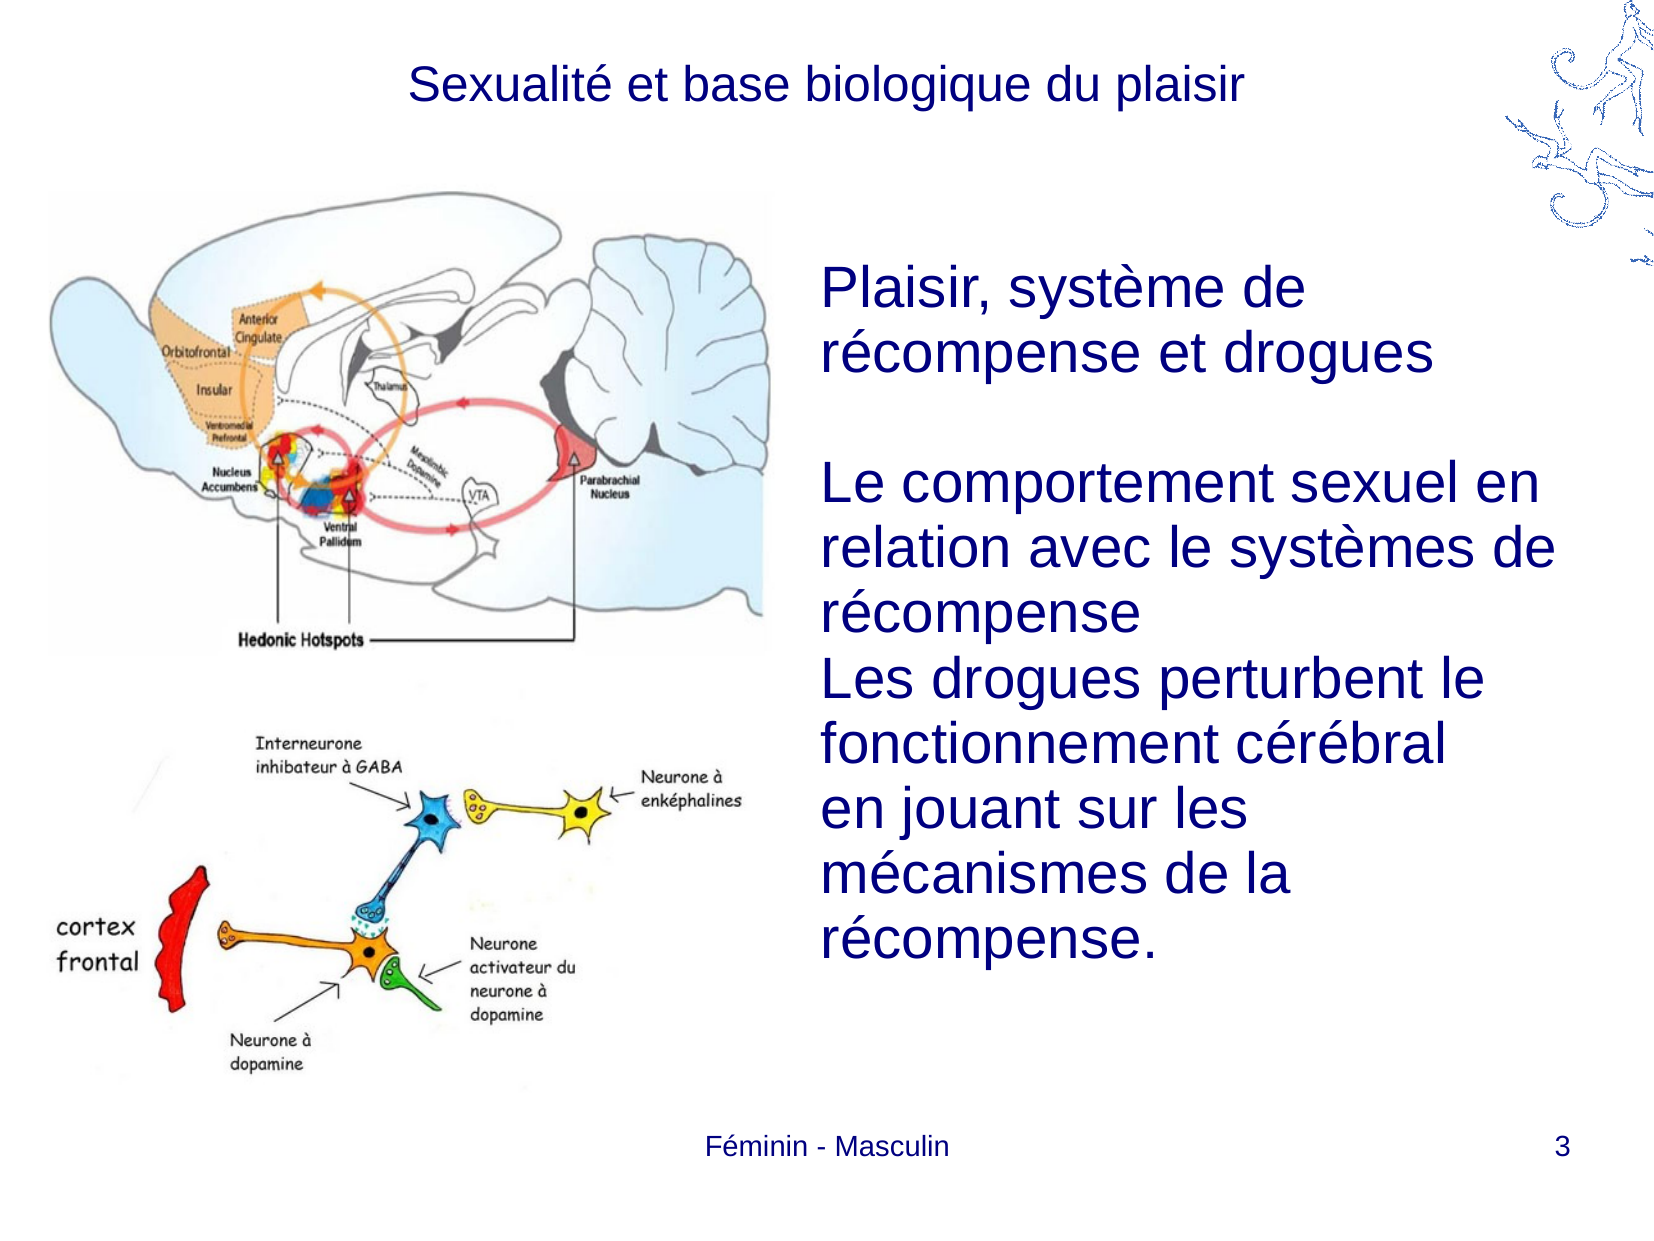

# Sexualité et base biologique du plaisir
Plaisir, système de récompense et drogues
Le comportement sexuel en relation avec le systèmes de récompense
Les drogues perturbent le fonctionnement cérébral
en jouant sur les mécanismes de la récompense.
Féminin - Masculin
3